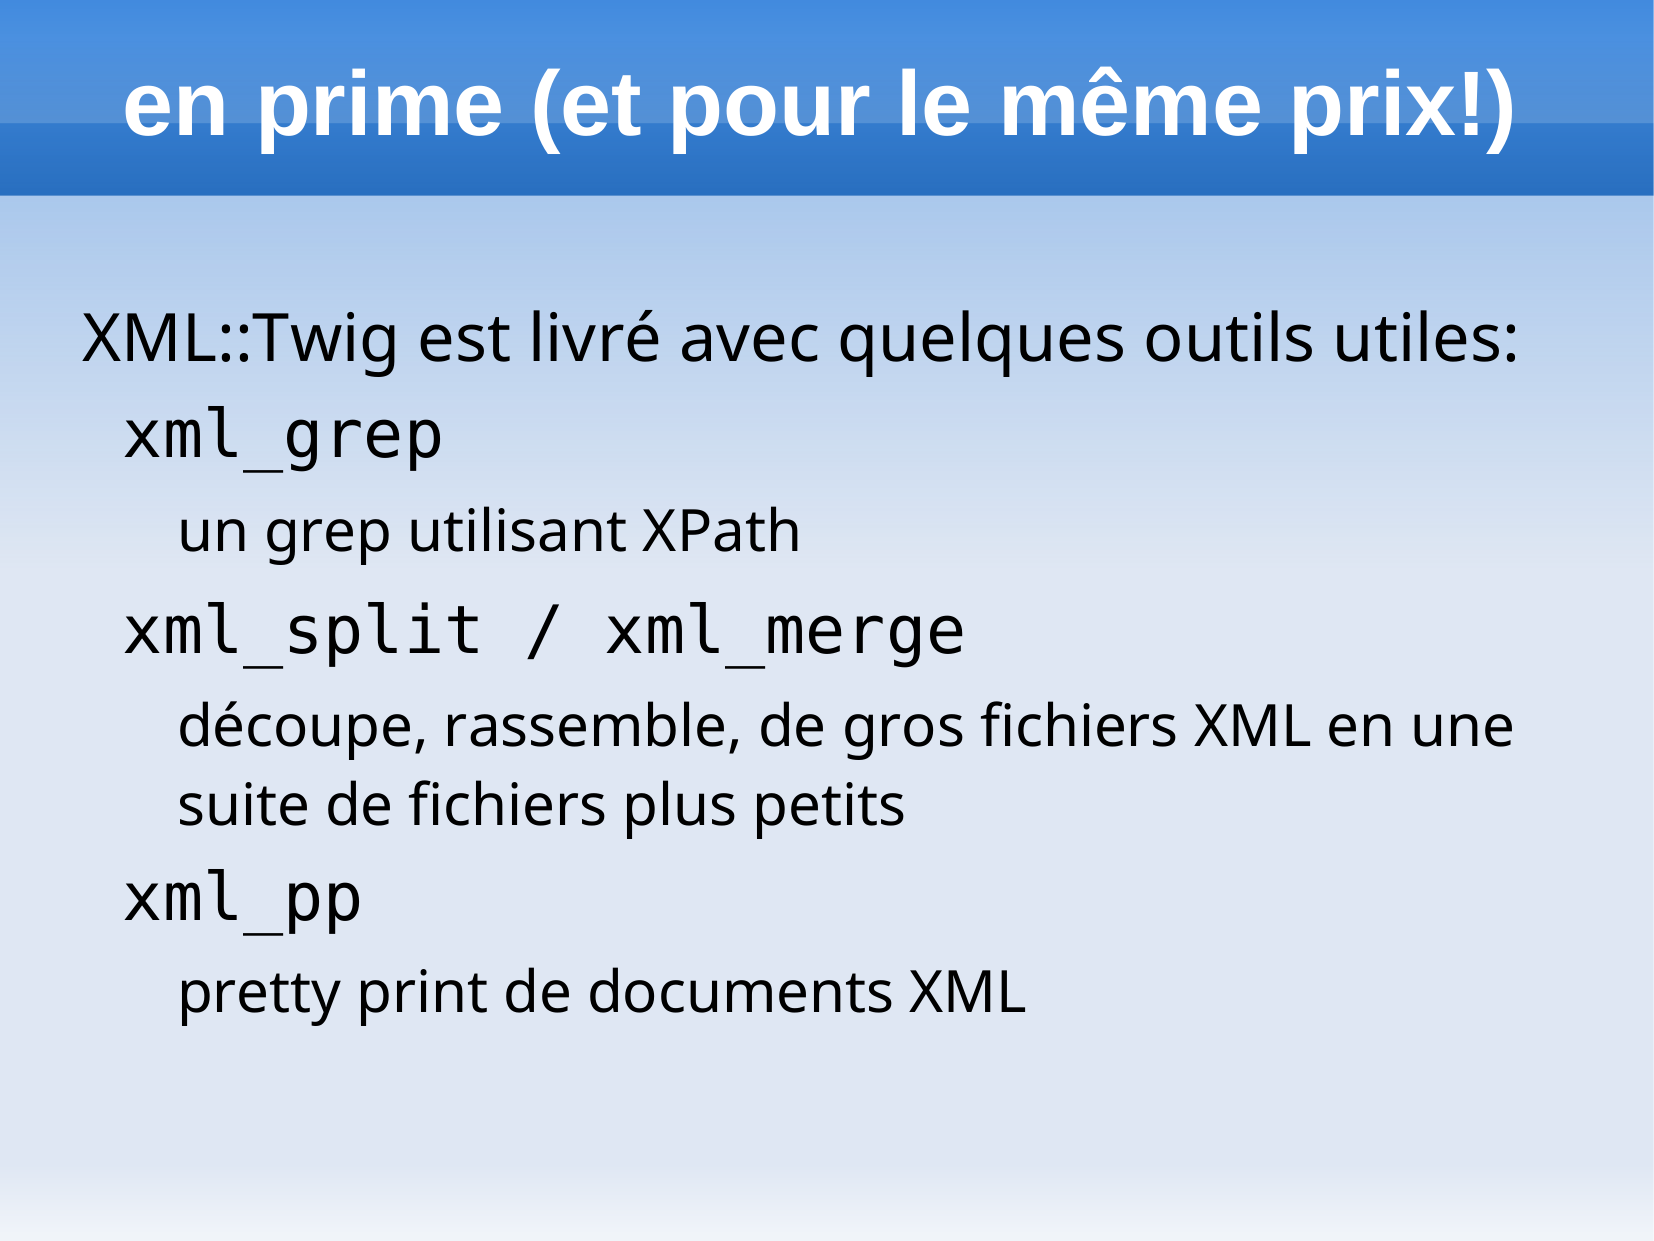

# en prime (et pour le même prix!)
XML::Twig est livré avec quelques outils utiles:
 xml_grep
un grep utilisant XPath
 xml_split / xml_merge
découpe, rassemble, de gros fichiers XML en une suite de fichiers plus petits
 xml_pp
pretty print de documents XML